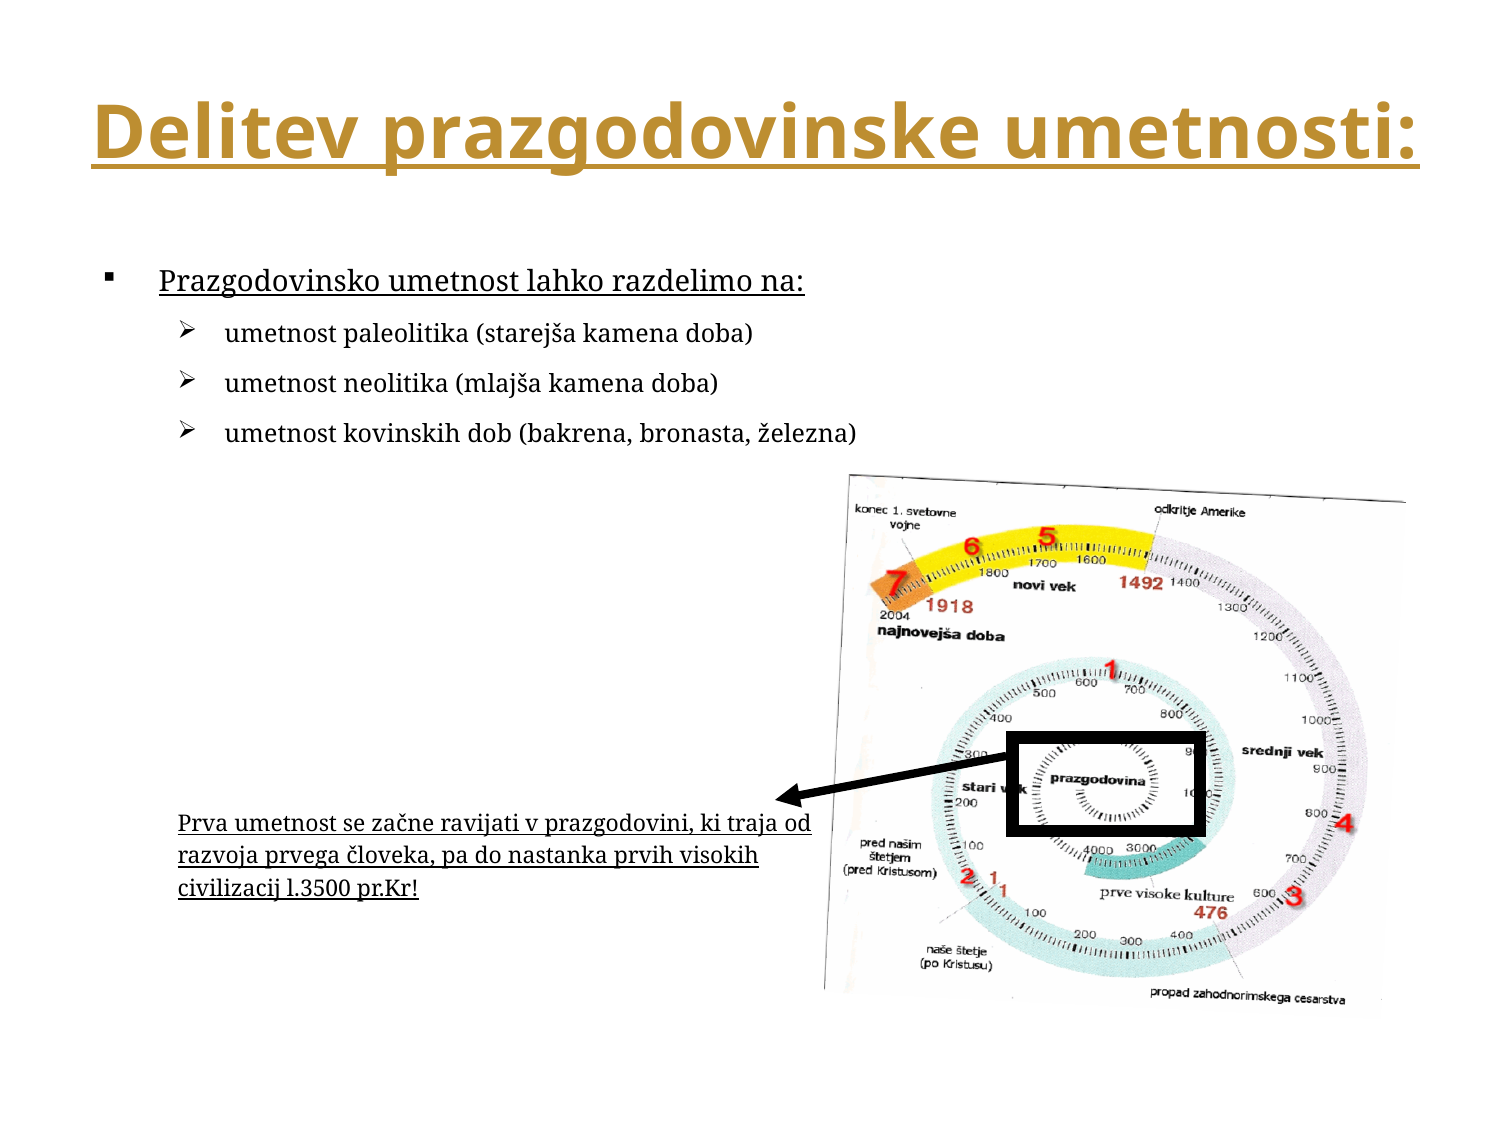

# Delitev prazgodovinske umetnosti:
Prazgodovinsko umetnost lahko razdelimo na:
umetnost paleolitika (starejša kamena doba)
umetnost neolitika (mlajša kamena doba)
umetnost kovinskih dob (bakrena, bronasta, železna)
Prva umetnost se začne ravijati v prazgodovini, ki traja od
razvoja prvega človeka, pa do nastanka prvih visokih
civilizacij l.3500 pr.Kr!